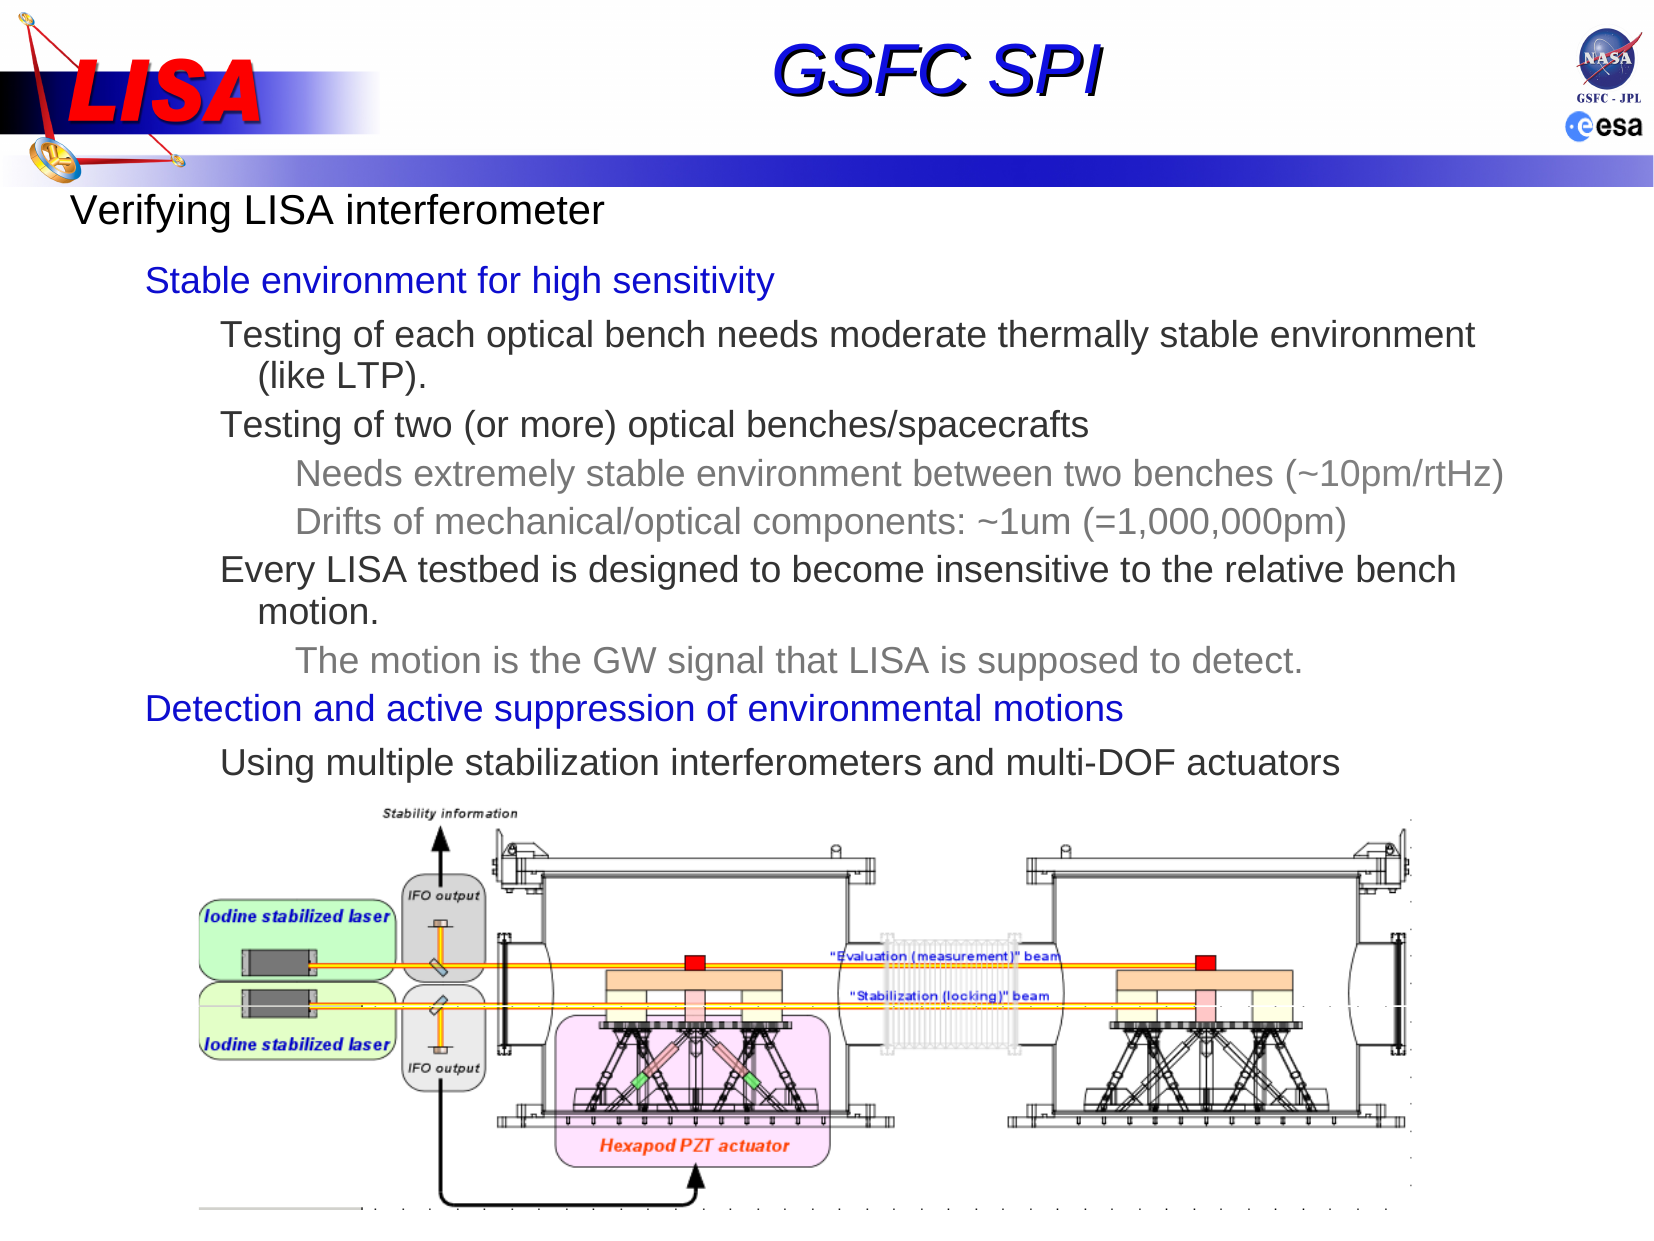

# GSFC SPI
Verifying LISA interferometer
Stable environment for high sensitivity
Testing of each optical bench needs moderate thermally stable environment (like LTP).
Testing of two (or more) optical benches/spacecrafts
Needs extremely stable environment between two benches (~10pm/rtHz)
Drifts of mechanical/optical components: ~1um (=1,000,000pm)
Every LISA testbed is designed to become insensitive to the relative bench motion.
The motion is the GW signal that LISA is supposed to detect.
Detection and active suppression of environmental motions
Using multiple stabilization interferometers and multi-DOF actuators